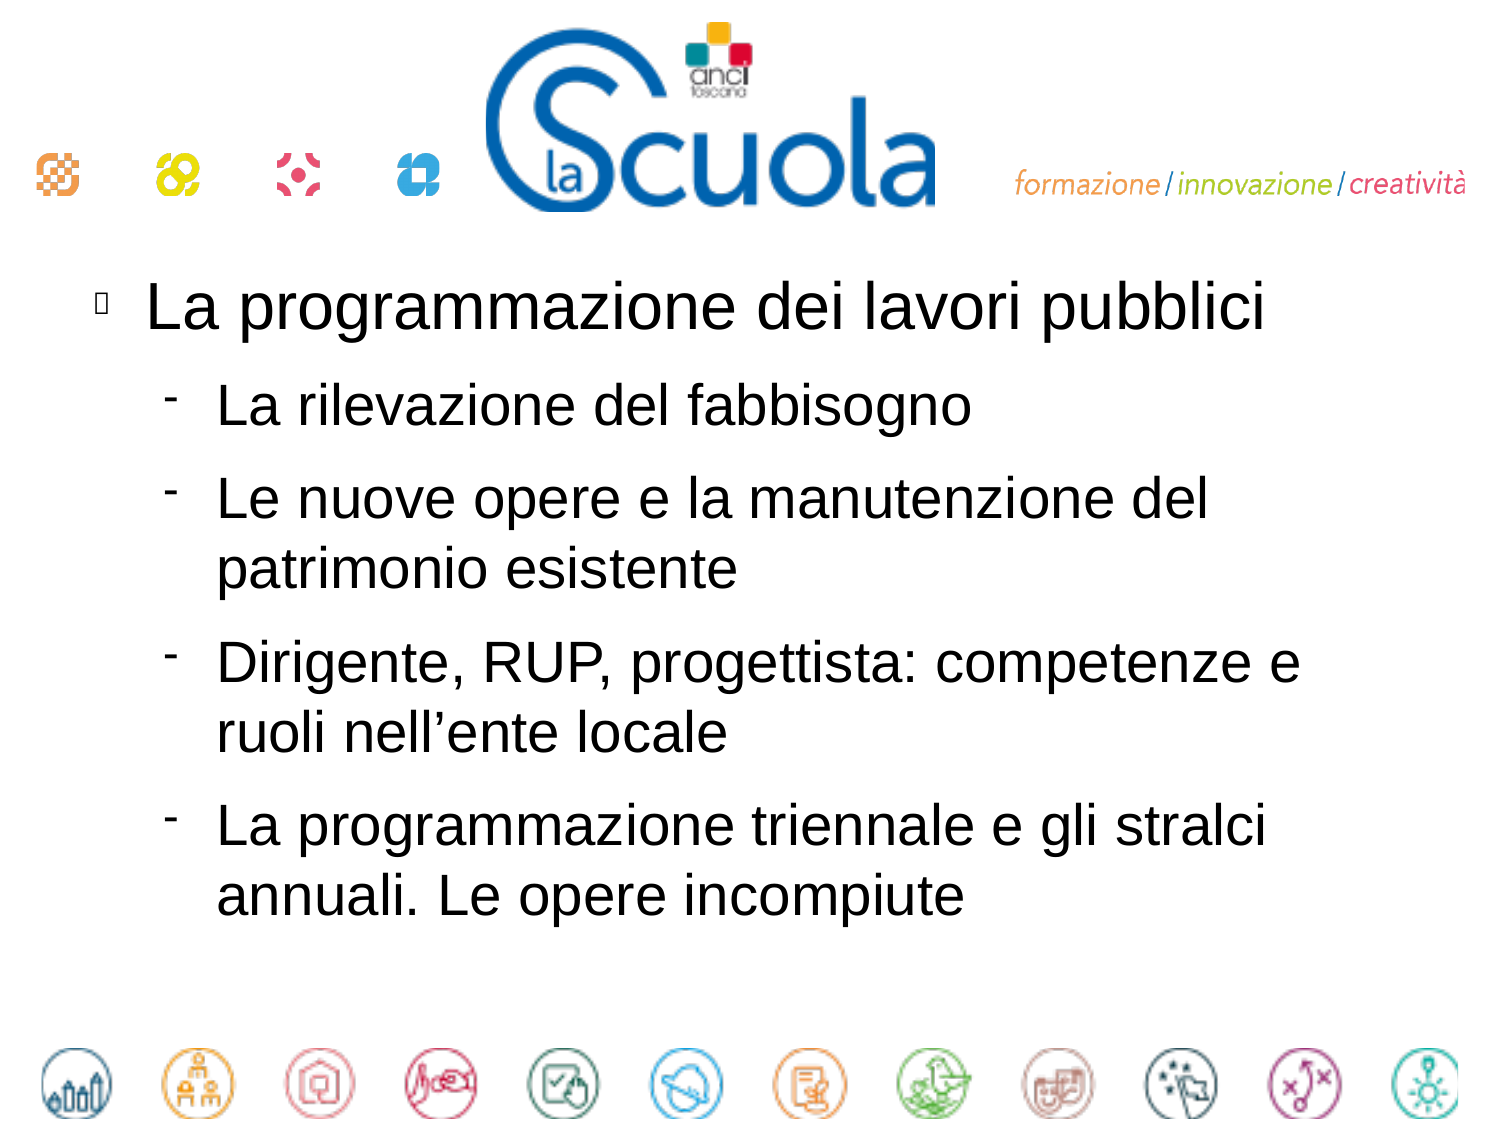

La programmazione dei lavori pubblici
La rilevazione del fabbisogno
Le nuove opere e la manutenzione del patrimonio esistente
Dirigente, RUP, progettista: competenze e ruoli nell’ente locale
La programmazione triennale e gli stralci annuali. Le opere incompiute